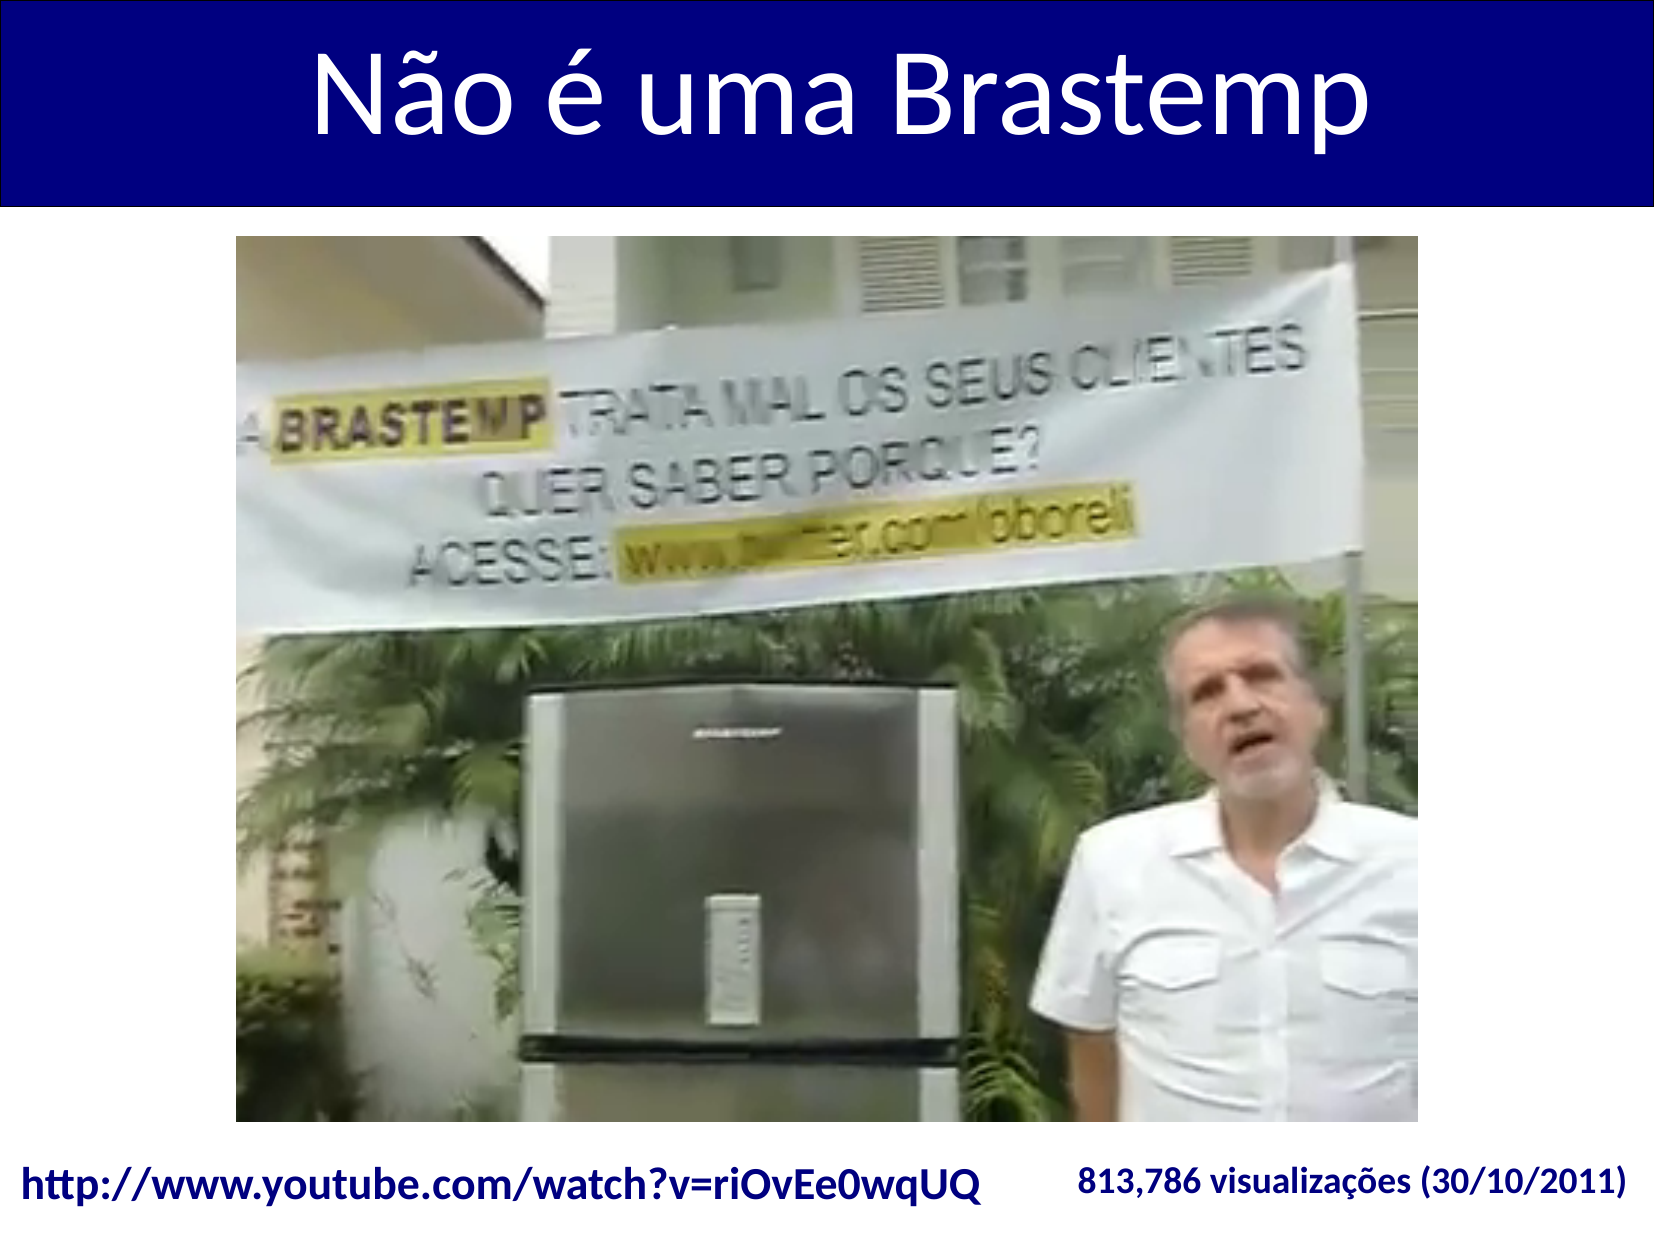

# Não é uma Brastemp
http://www.youtube.com/watch?v=riOvEe0wqUQ
813,786 visualizações (30/10/2011)